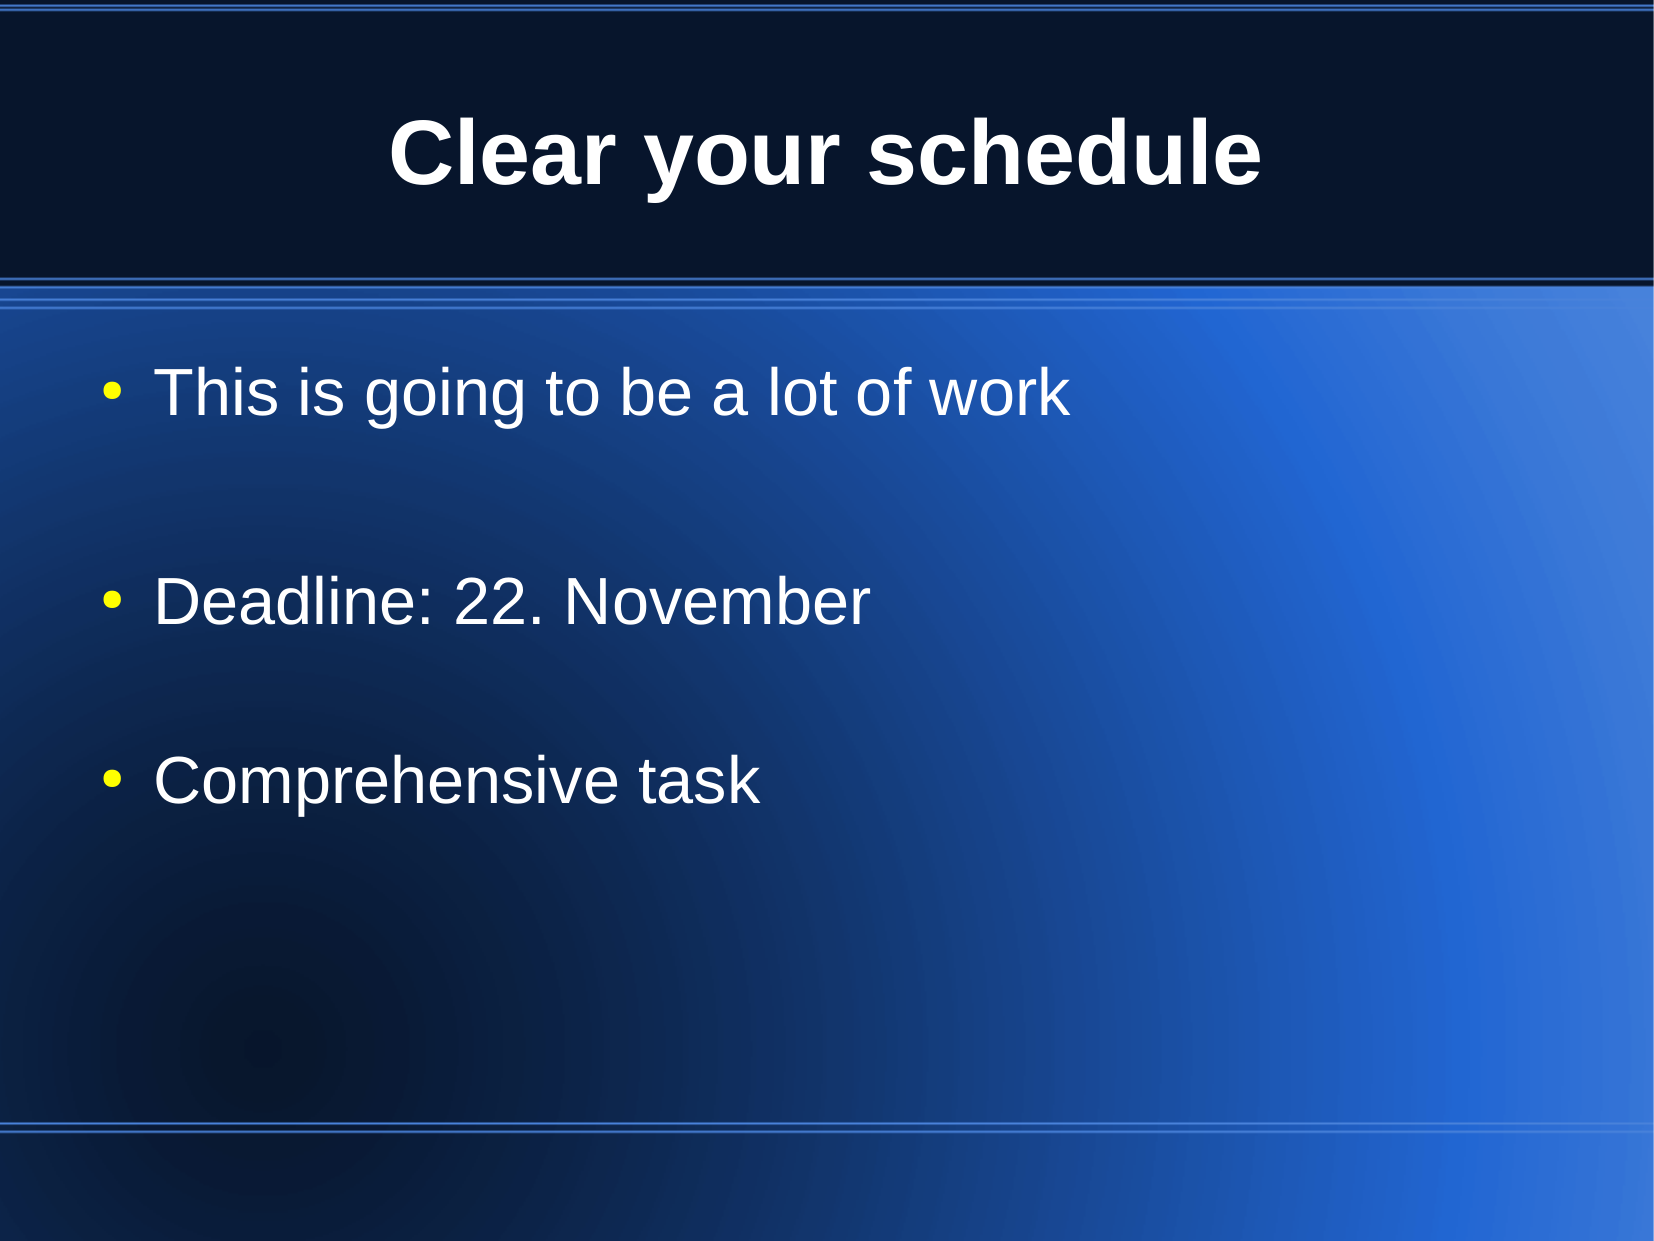

# Clear your schedule
This is going to be a lot of work
Deadline: 22. November
Comprehensive task